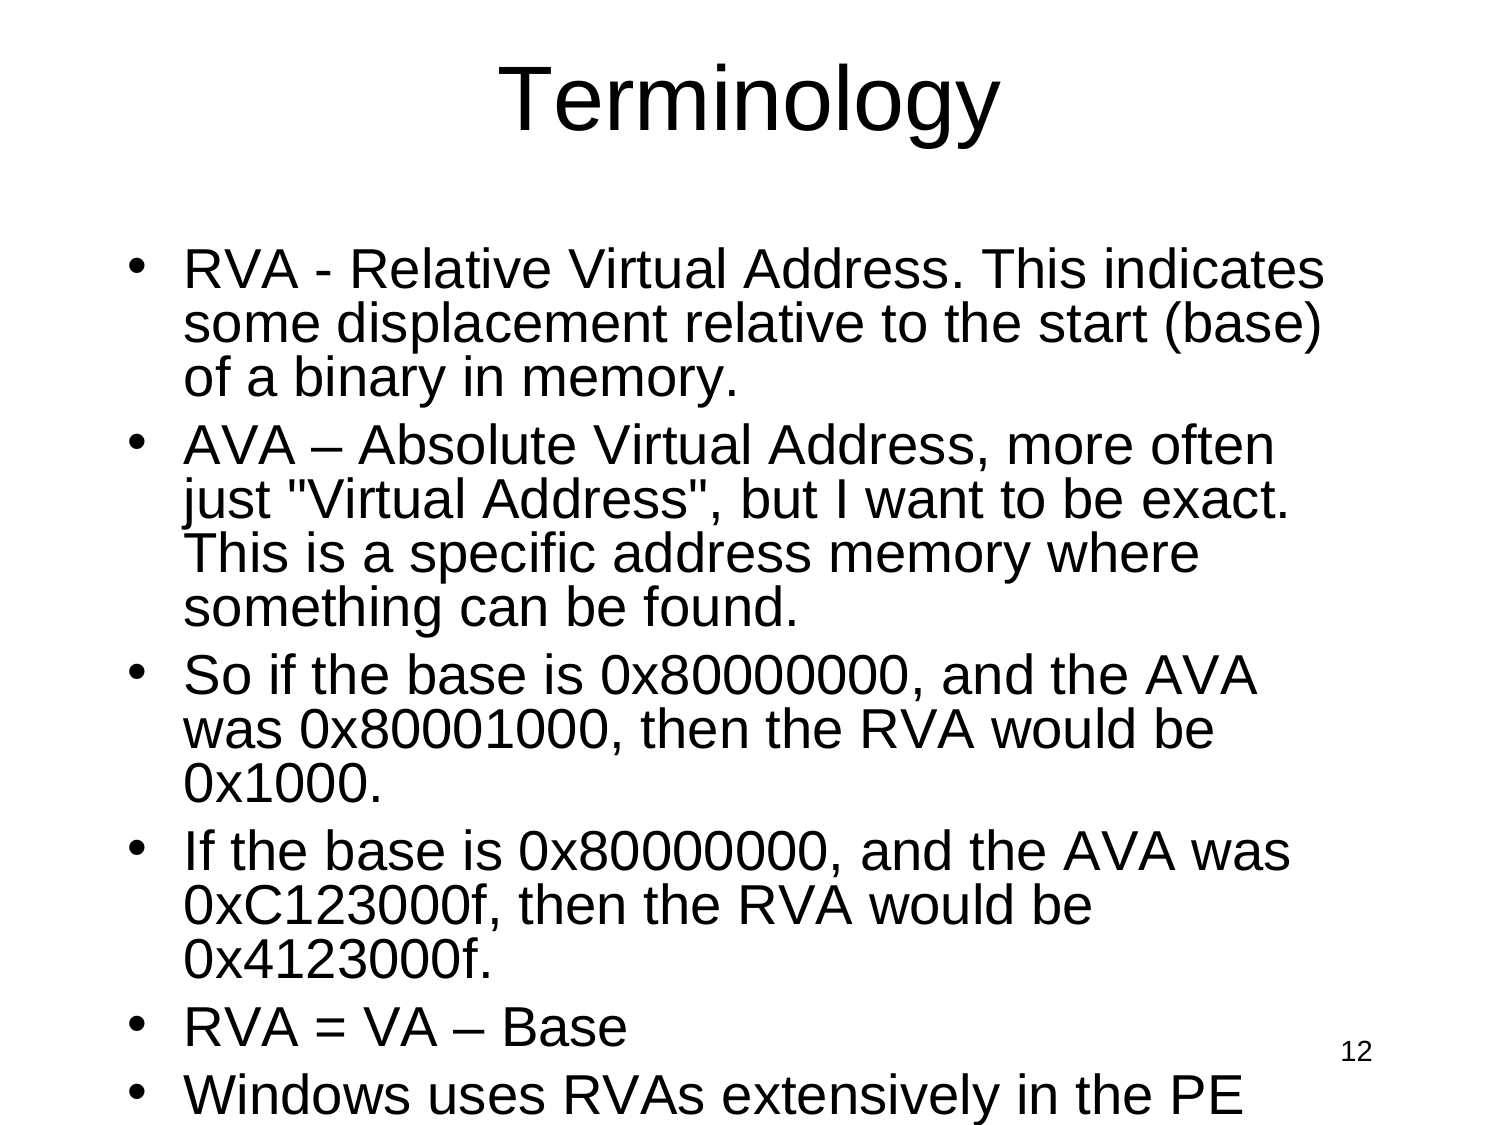

# Terminology
RVA - Relative Virtual Address. This indicates some displacement relative to the start (base) of a binary in memory.
AVA – Absolute Virtual Address, more often just "Virtual Address", but I want to be exact. This is a specific address memory where something can be found.
So if the base is 0x80000000, and the AVA was 0x80001000, then the RVA would be 0x1000.
If the base is 0x80000000, and the AVA was 0xC123000f, then the RVA would be 0x4123000f.
RVA = VA – Base
Windows uses RVAs extensively in the PE format, unlike ELF which uses just AVAs